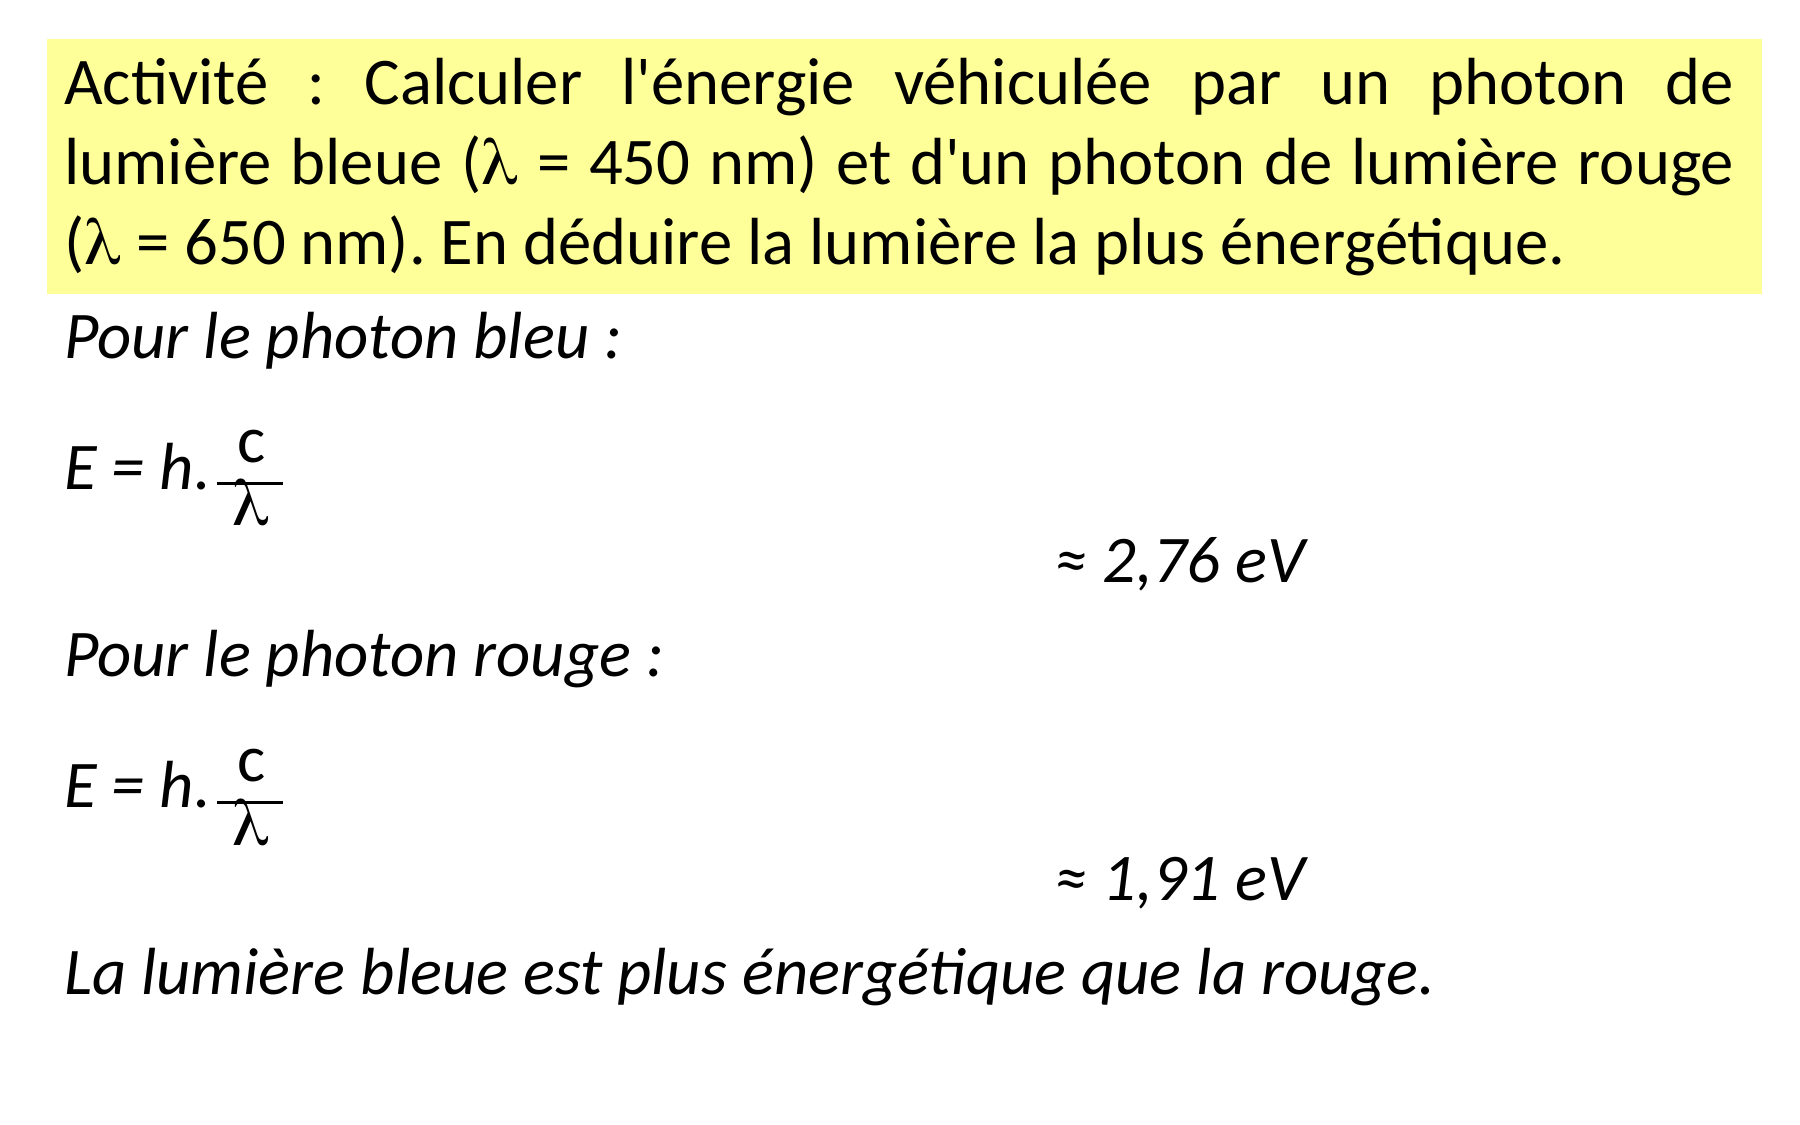

# Activité : Calculer l'énergie véhiculée par un photon de lumière bleue (l = 450 nm) et d'un photon de lumière rouge (l = 650 nm). En déduire la lumière la plus énergétique.
Pour le photon bleu :
E = h. = 6,63×10-34 × = 4,42×10-19 J
 ≈ 2,76 eV
Pour le photon rouge :
E = h. = 6,63×10-34 × = 3,06×10-19 J
 ≈ 1,91 eV
La lumière bleue est plus énergétique que la rouge.
3,00×108
450×10-9
c
l
3,00×108
650×10-9
c
l